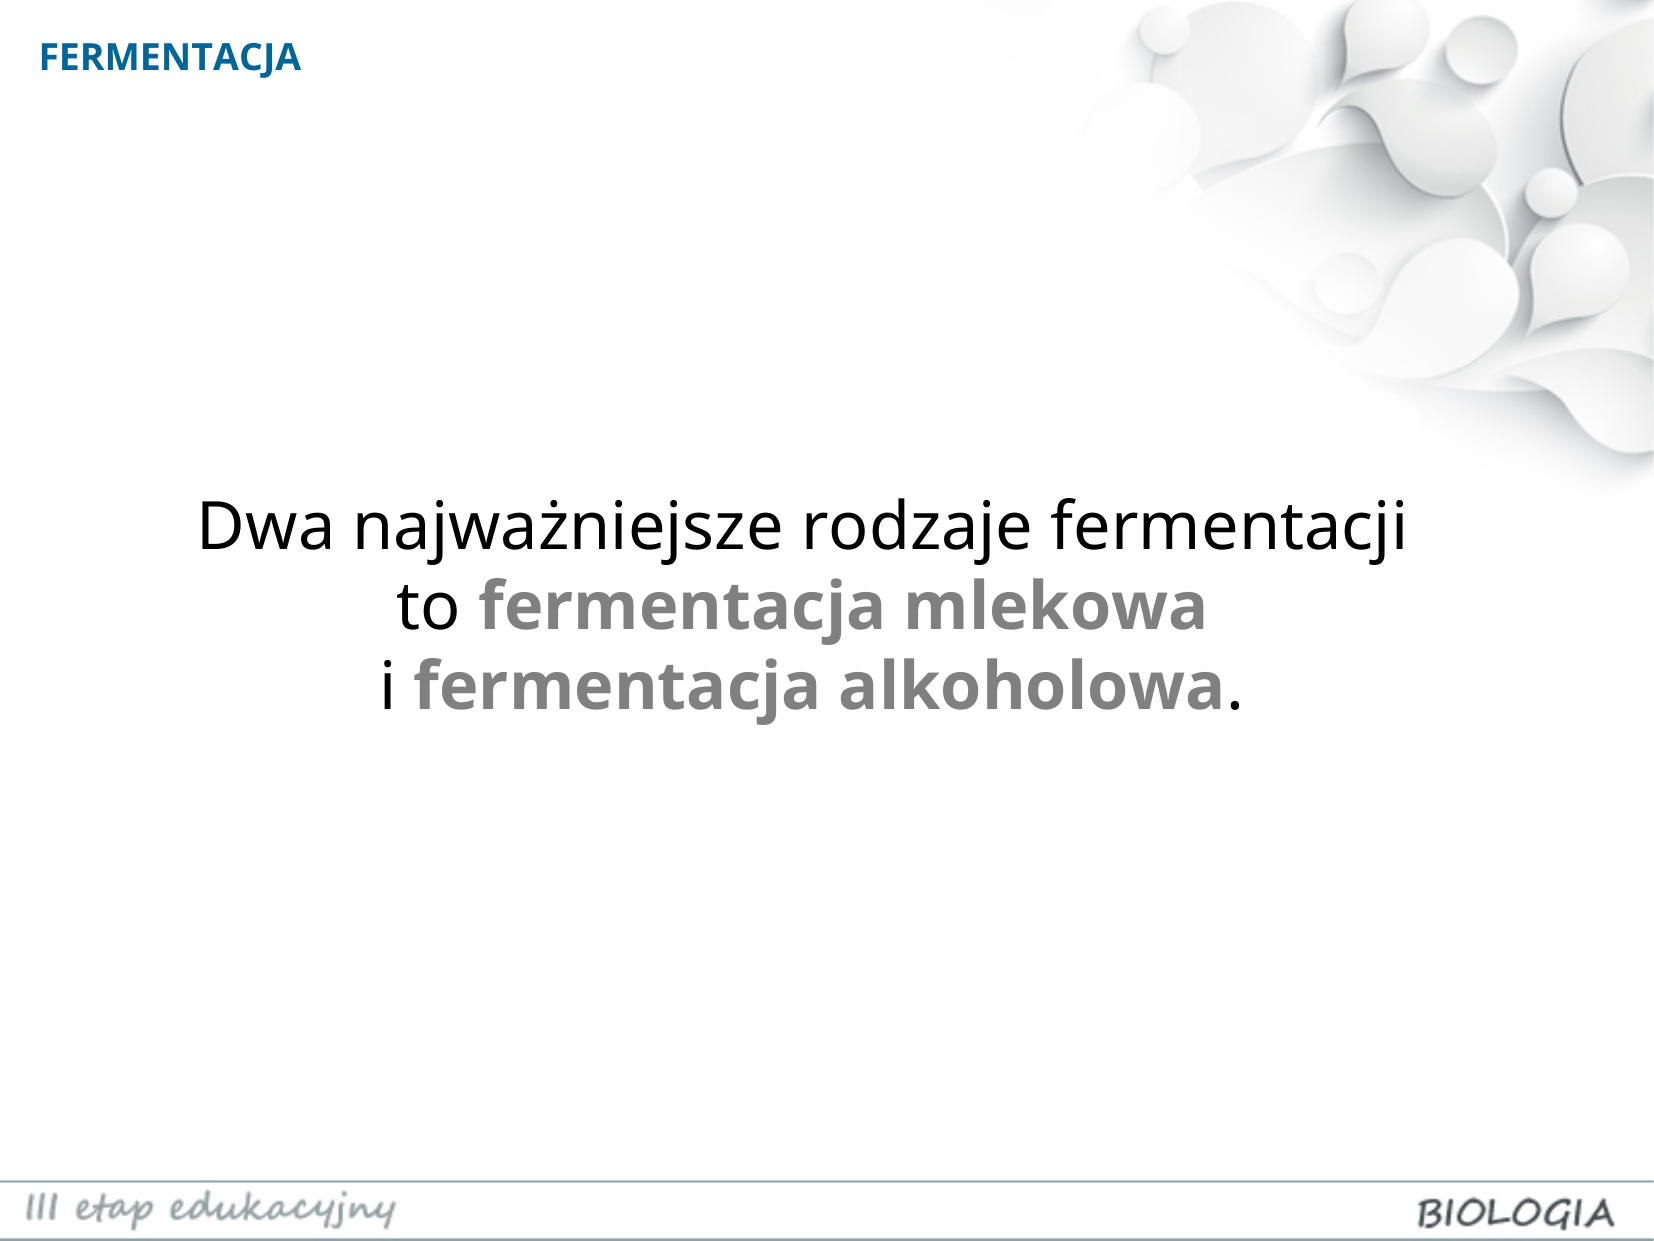

FERMENTACJA
Dwa najważniejsze rodzaje fermentacji
to fermentacja mlekowa
i fermentacja alkoholowa.